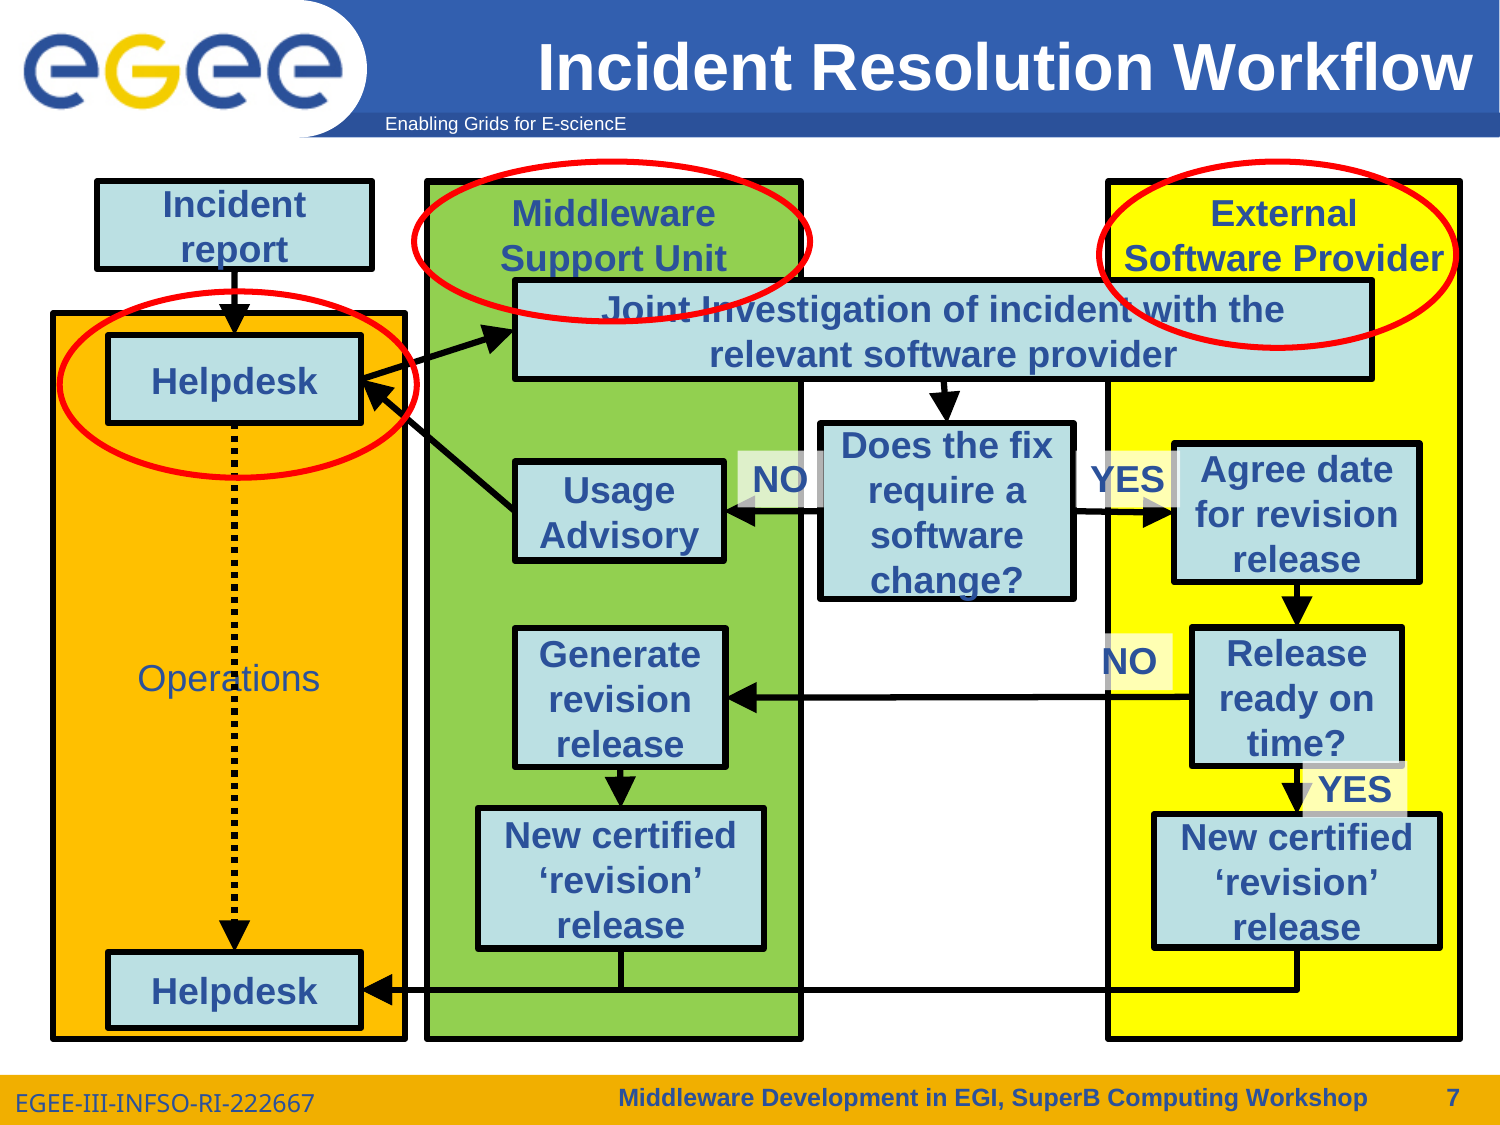

# Incident Resolution Workflow
Incident report
Middleware Support Unit
External
Software Provider
Joint Investigation of incident with the relevant software provider
Operations
Helpdesk
Does the fix require a software change?
Agree date for revision release
NO
YES
Usage
Advisory
Release ready on time?
Generate revision release
NO
YES
New certified ‘revision’ release
New certified ‘revision’ release
Helpdesk
Middleware Development in EGI, SuperB Computing Workshop
7